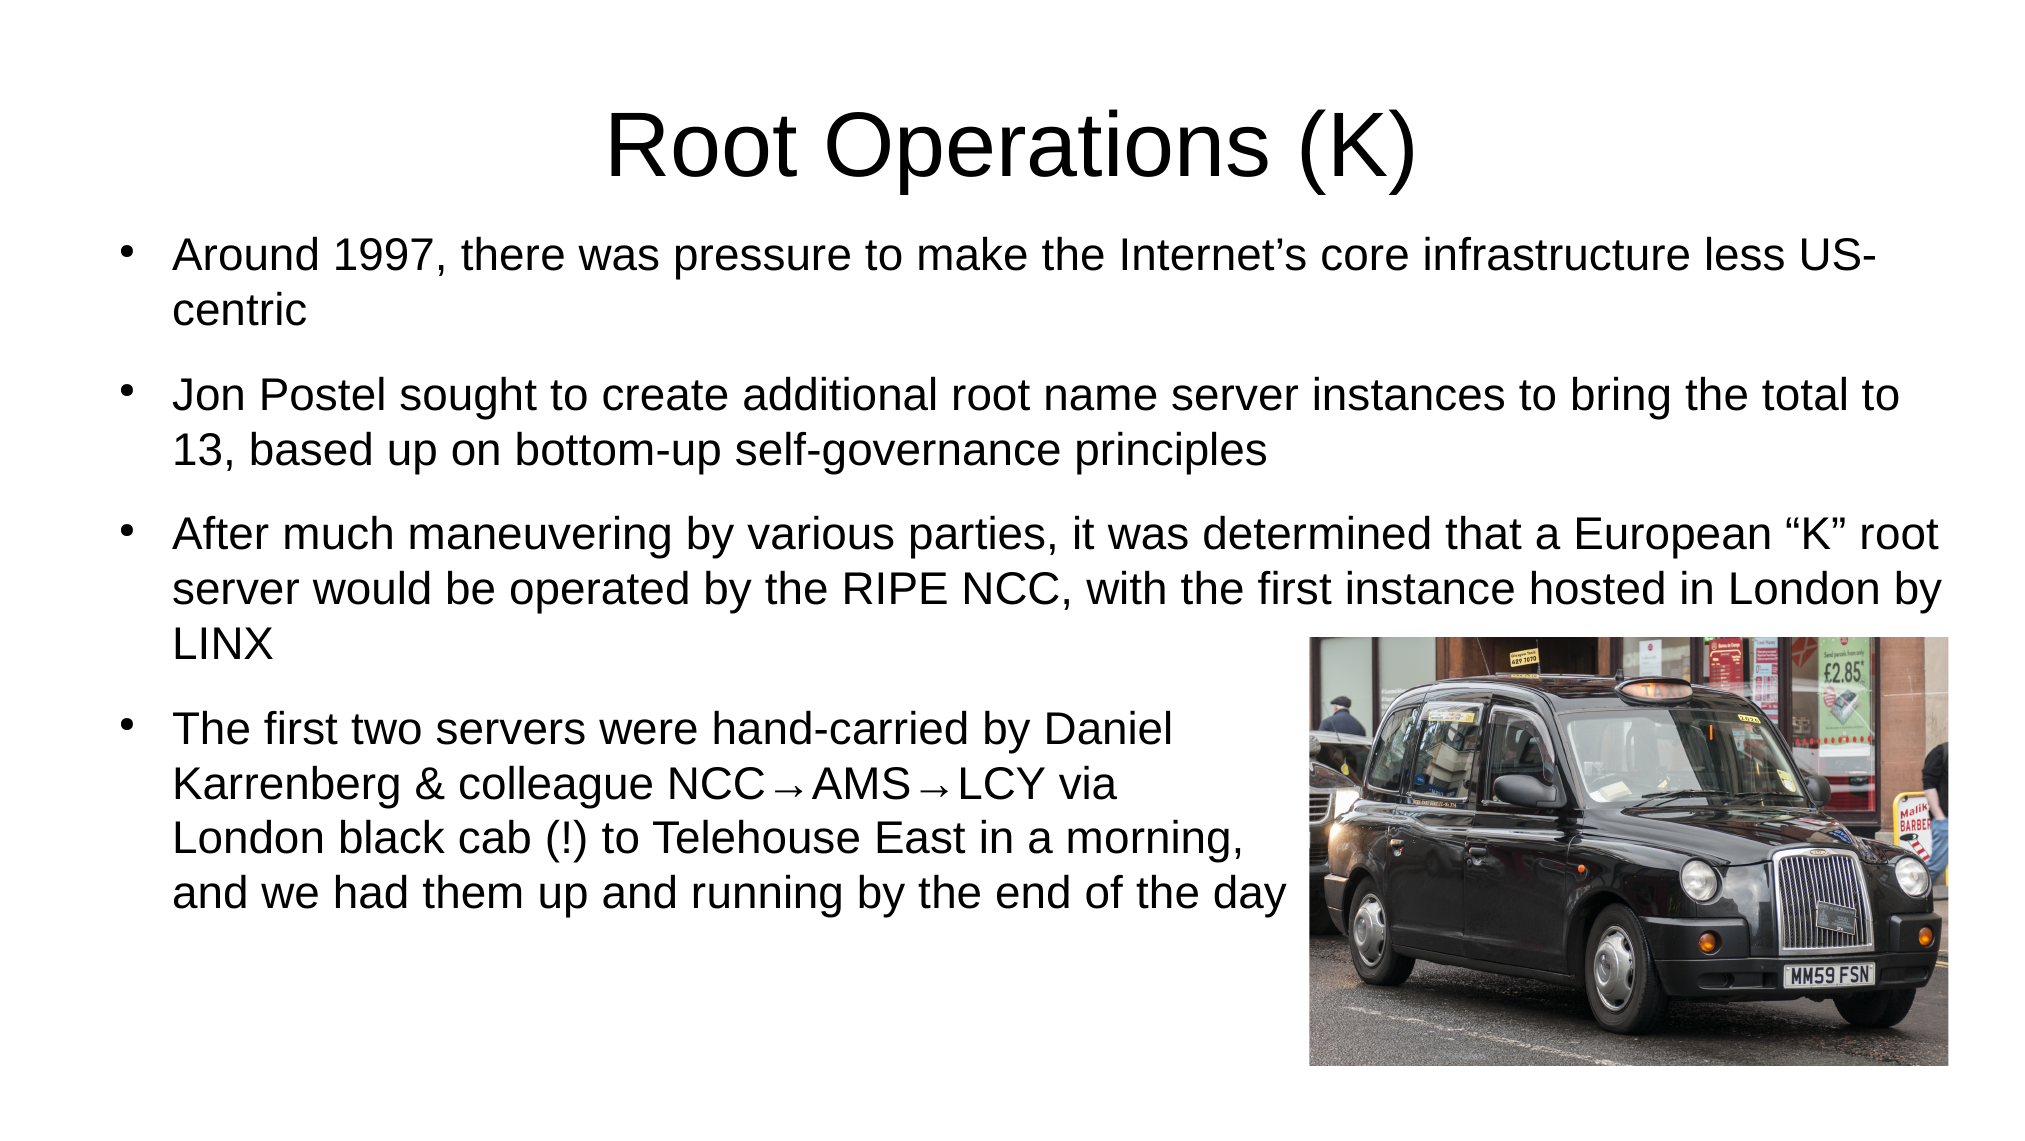

# Root Operations (K)
Around 1997, there was pressure to make the Internet’s core infrastructure less US-centric
Jon Postel sought to create additional root name server instances to bring the total to 13, based up on bottom-up self-governance principles
After much maneuvering by various parties, it was determined that a European “K” root server would be operated by the RIPE NCC, with the first instance hosted in London by LINX
The first two servers were hand-carried by Daniel
Karrenberg & colleague NCC→AMS→LCY via
London black cab (!) to Telehouse East in a morning,
and we had them up and running by the end of the day